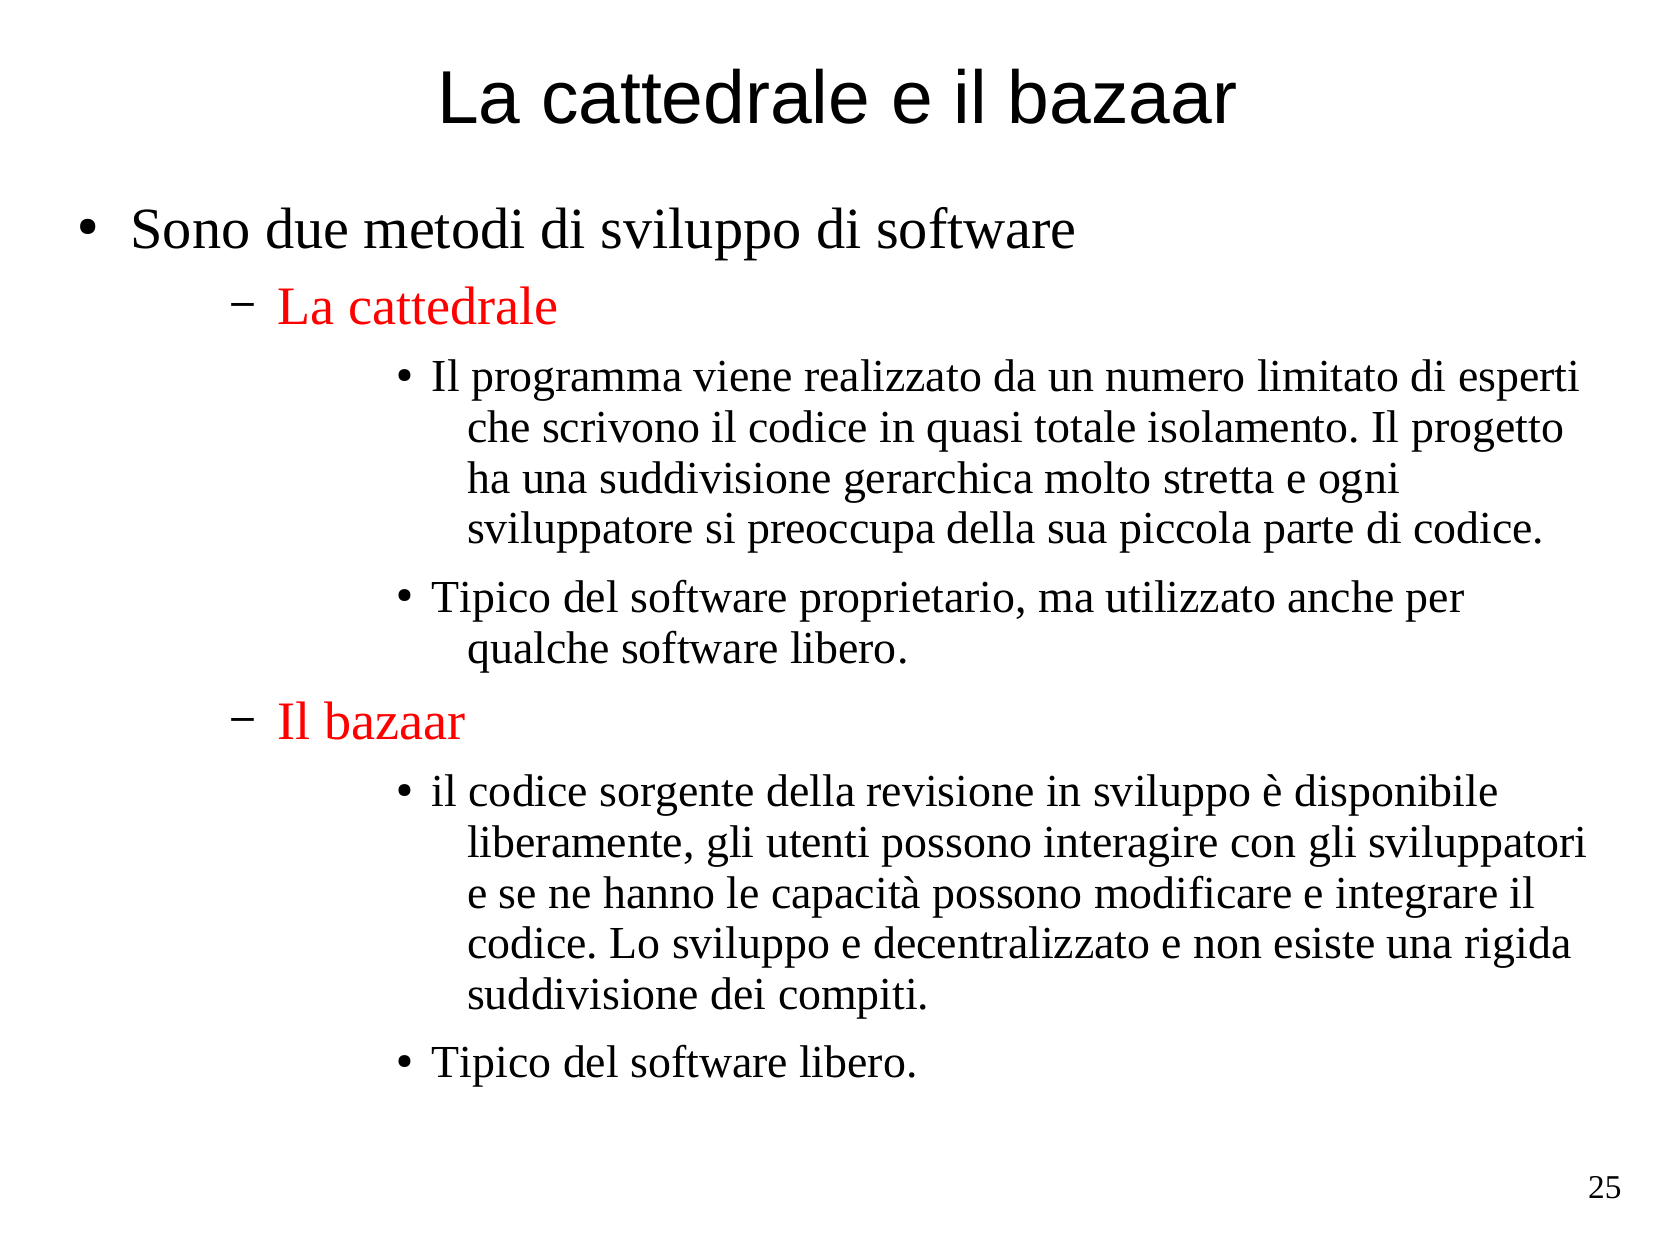

# La cattedrale e il bazaar
Sono due metodi di sviluppo di software
La cattedrale
Il programma viene realizzato da un numero limitato di esperti che scrivono il codice in quasi totale isolamento. Il progetto ha una suddivisione gerarchica molto stretta e ogni sviluppatore si preoccupa della sua piccola parte di codice.
Tipico del software proprietario, ma utilizzato anche per qualche software libero.
Il bazaar
il codice sorgente della revisione in sviluppo è disponibile liberamente, gli utenti possono interagire con gli sviluppatori e se ne hanno le capacità possono modificare e integrare il codice. Lo sviluppo e decentralizzato e non esiste una rigida suddivisione dei compiti.
Tipico del software libero.